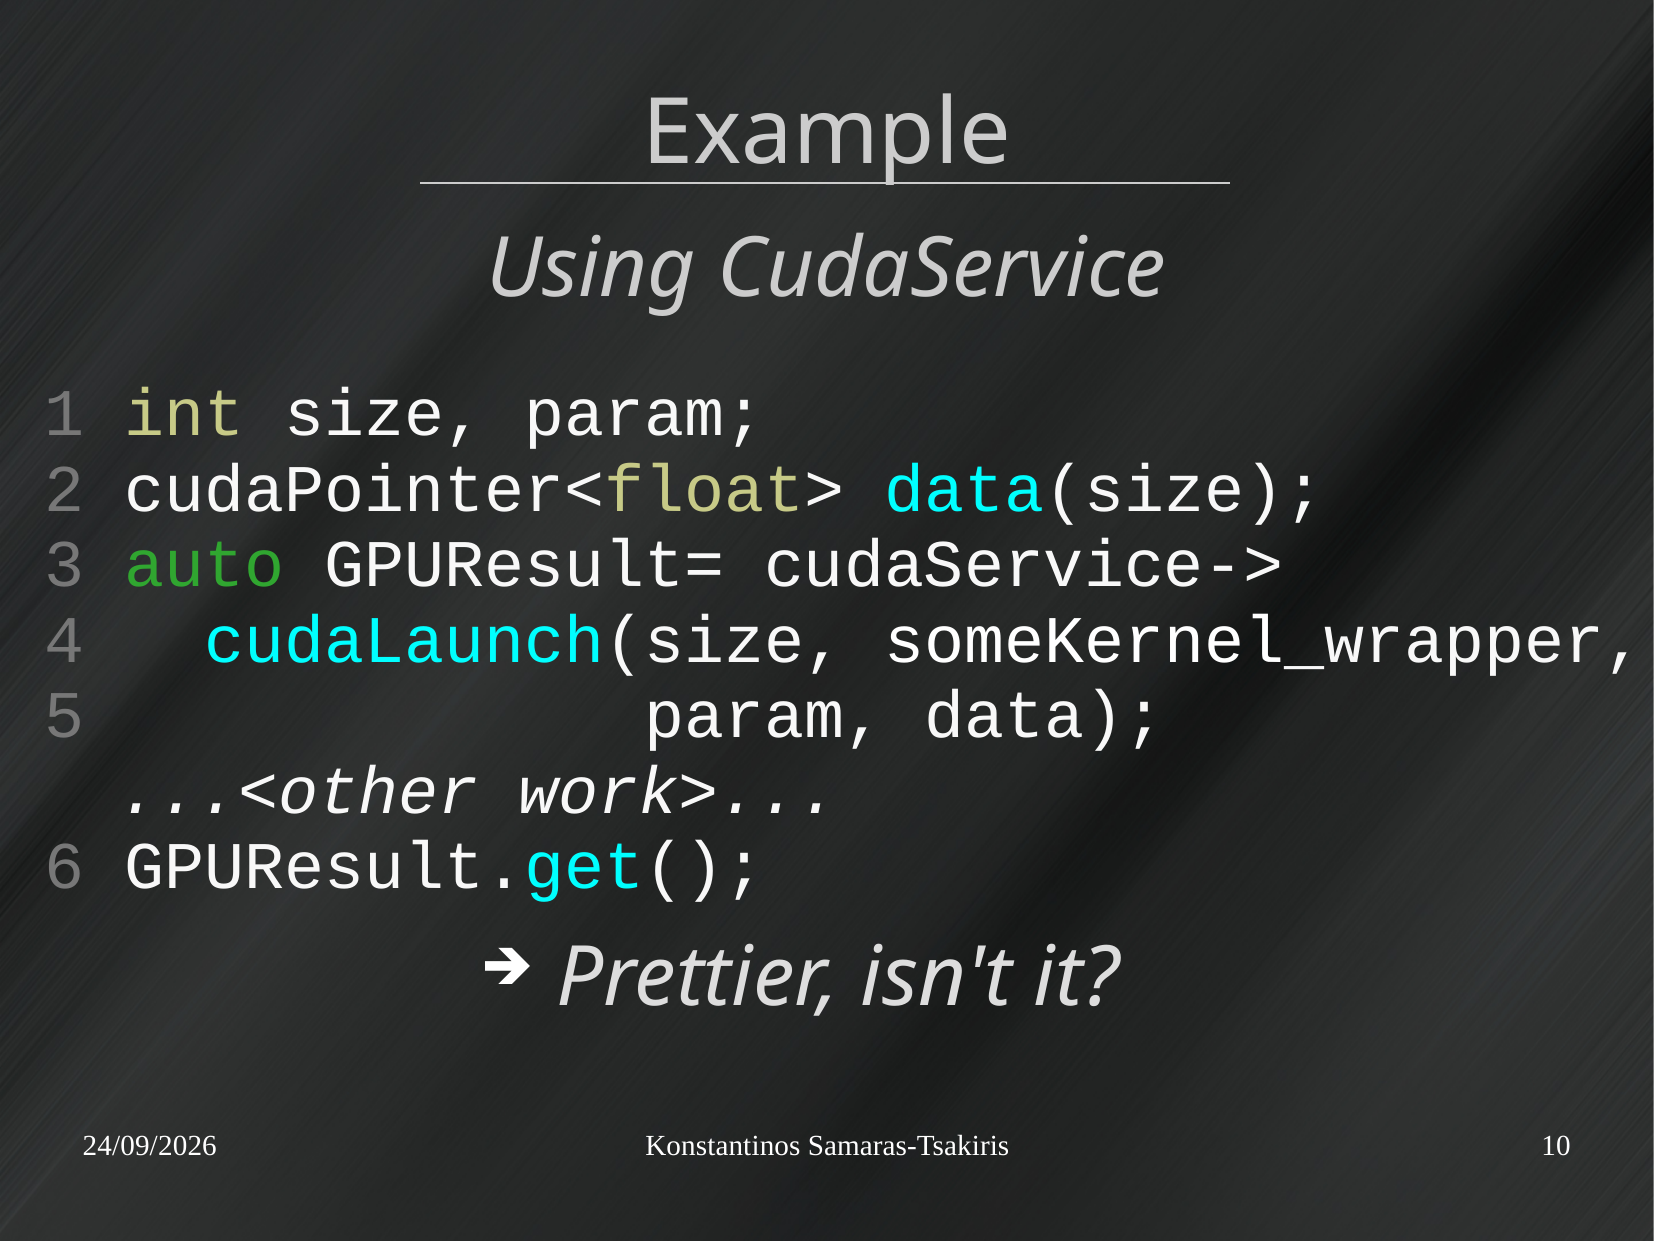

Example
Using CudaService
1 int size, param;
2 cudaPointer<float> data(size);
3 auto GPUResult= cudaService->
4 cudaLaunch(size, someKernel_wrapper,
5 param, data);
	...<other work>...
6 GPUResult.get();
# Prettier, isn't it?
Konstantinos Samaras-Tsakiris
10